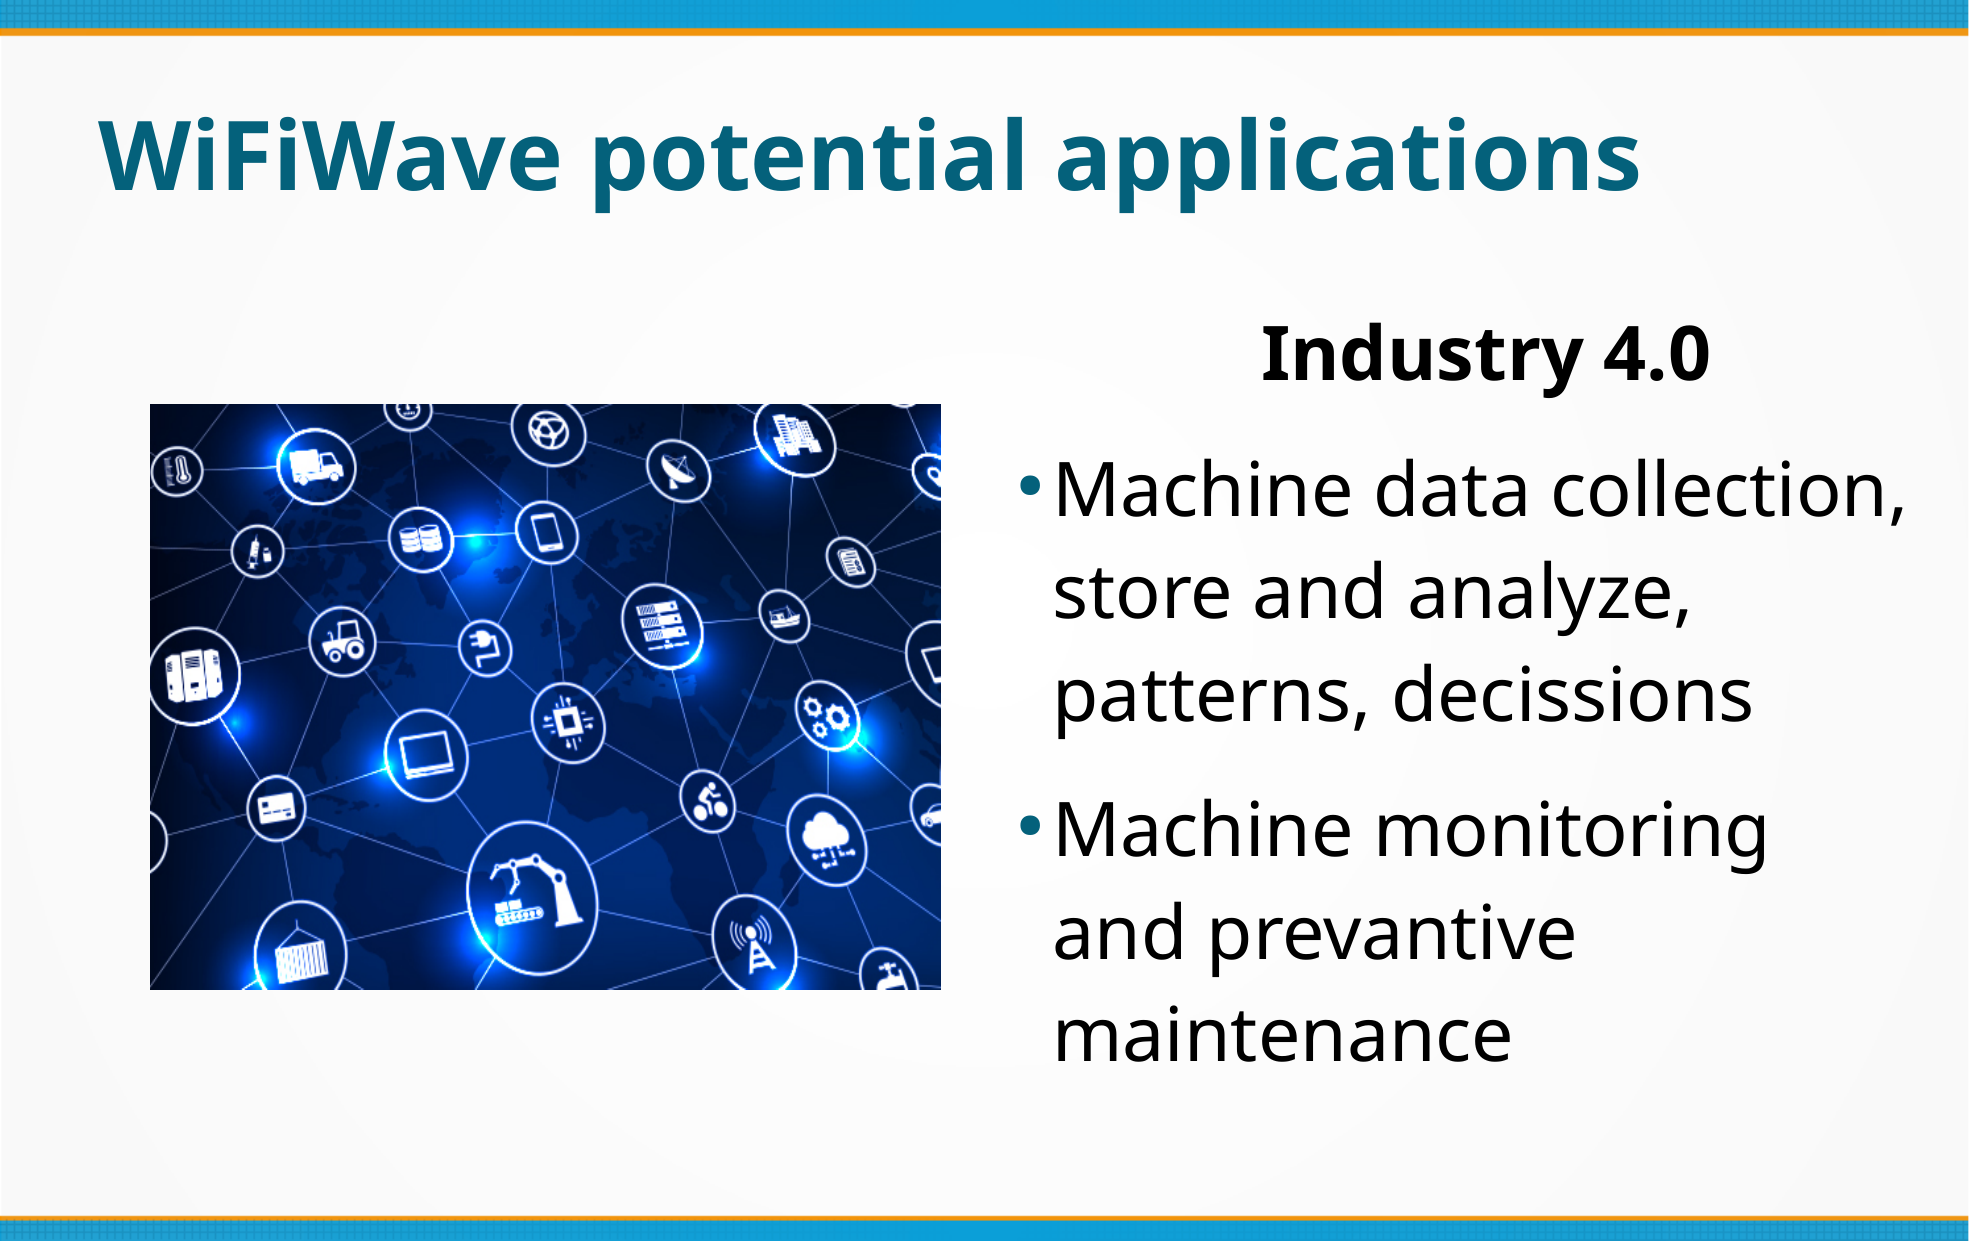

# WiFiWave potential applications
Industry 4.0
Machine data collection, store and analyze, patterns, decissions
Machine monitoring and prevantive maintenance